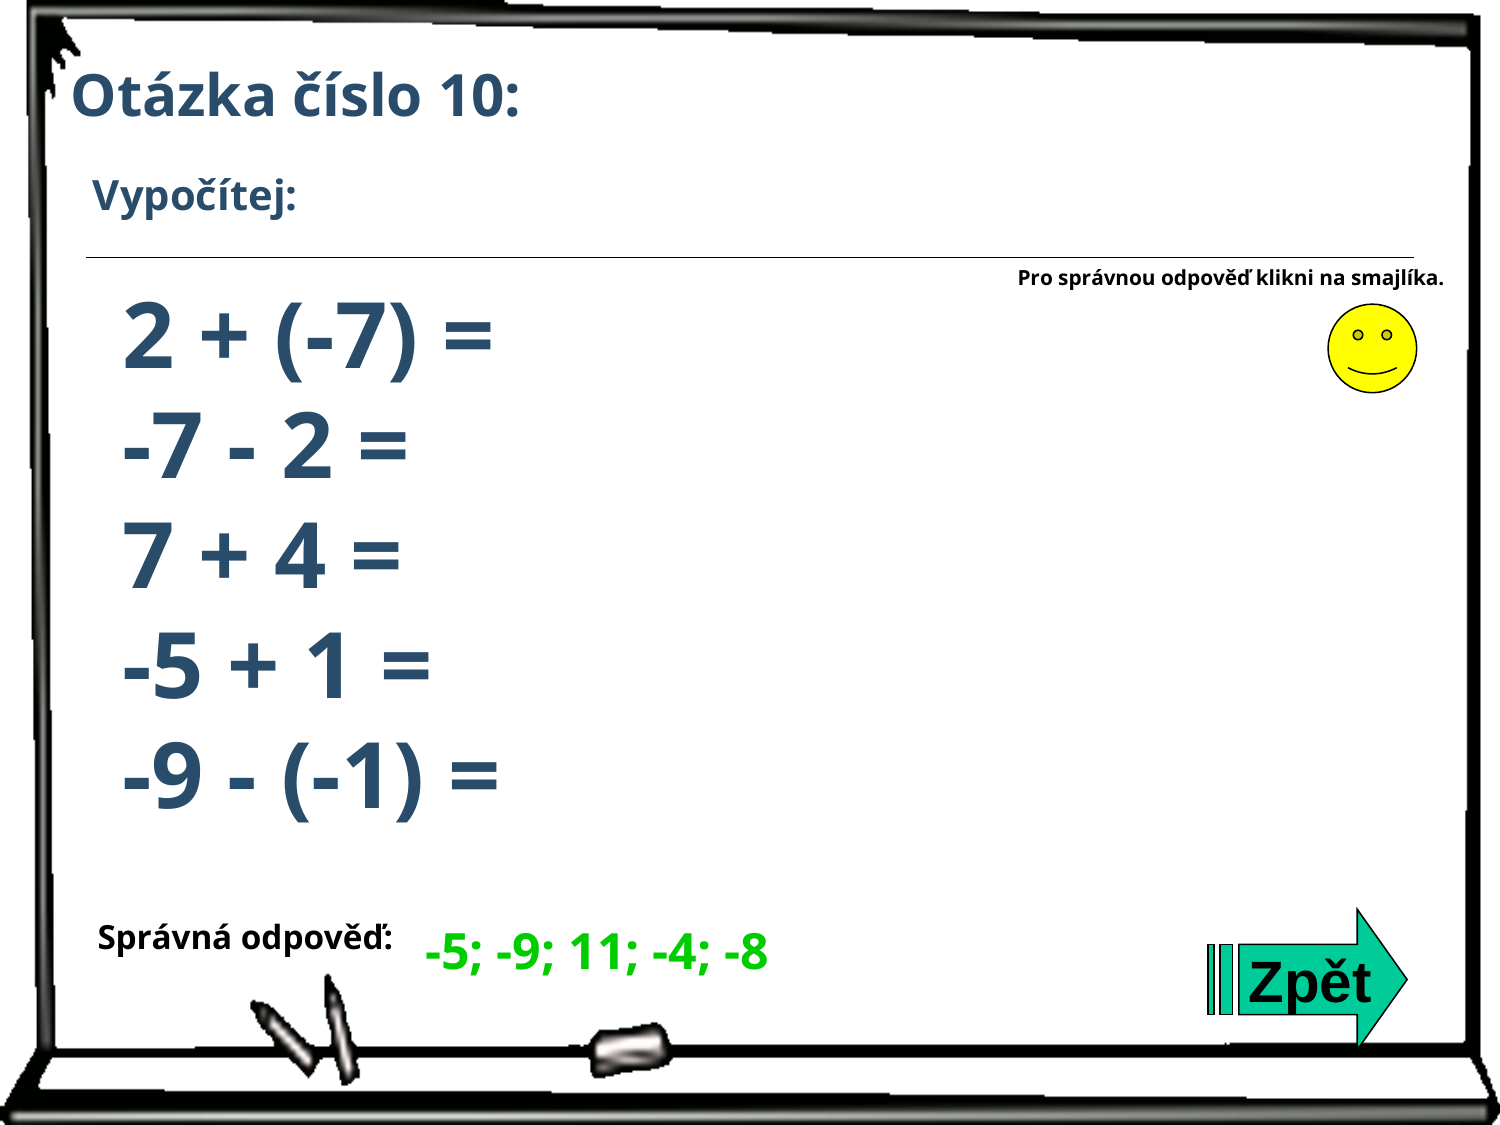

Otázka číslo 10:
Vypočítej:
Pro správnou odpověď klikni na smajlíka.
2 + (-7) =      
-7 - 2 =      
7 + 4 =      
-5 + 1 =      
-9 - (-1) =
Správná odpověď:
-5; -9; 11; -4; -8
Zpět